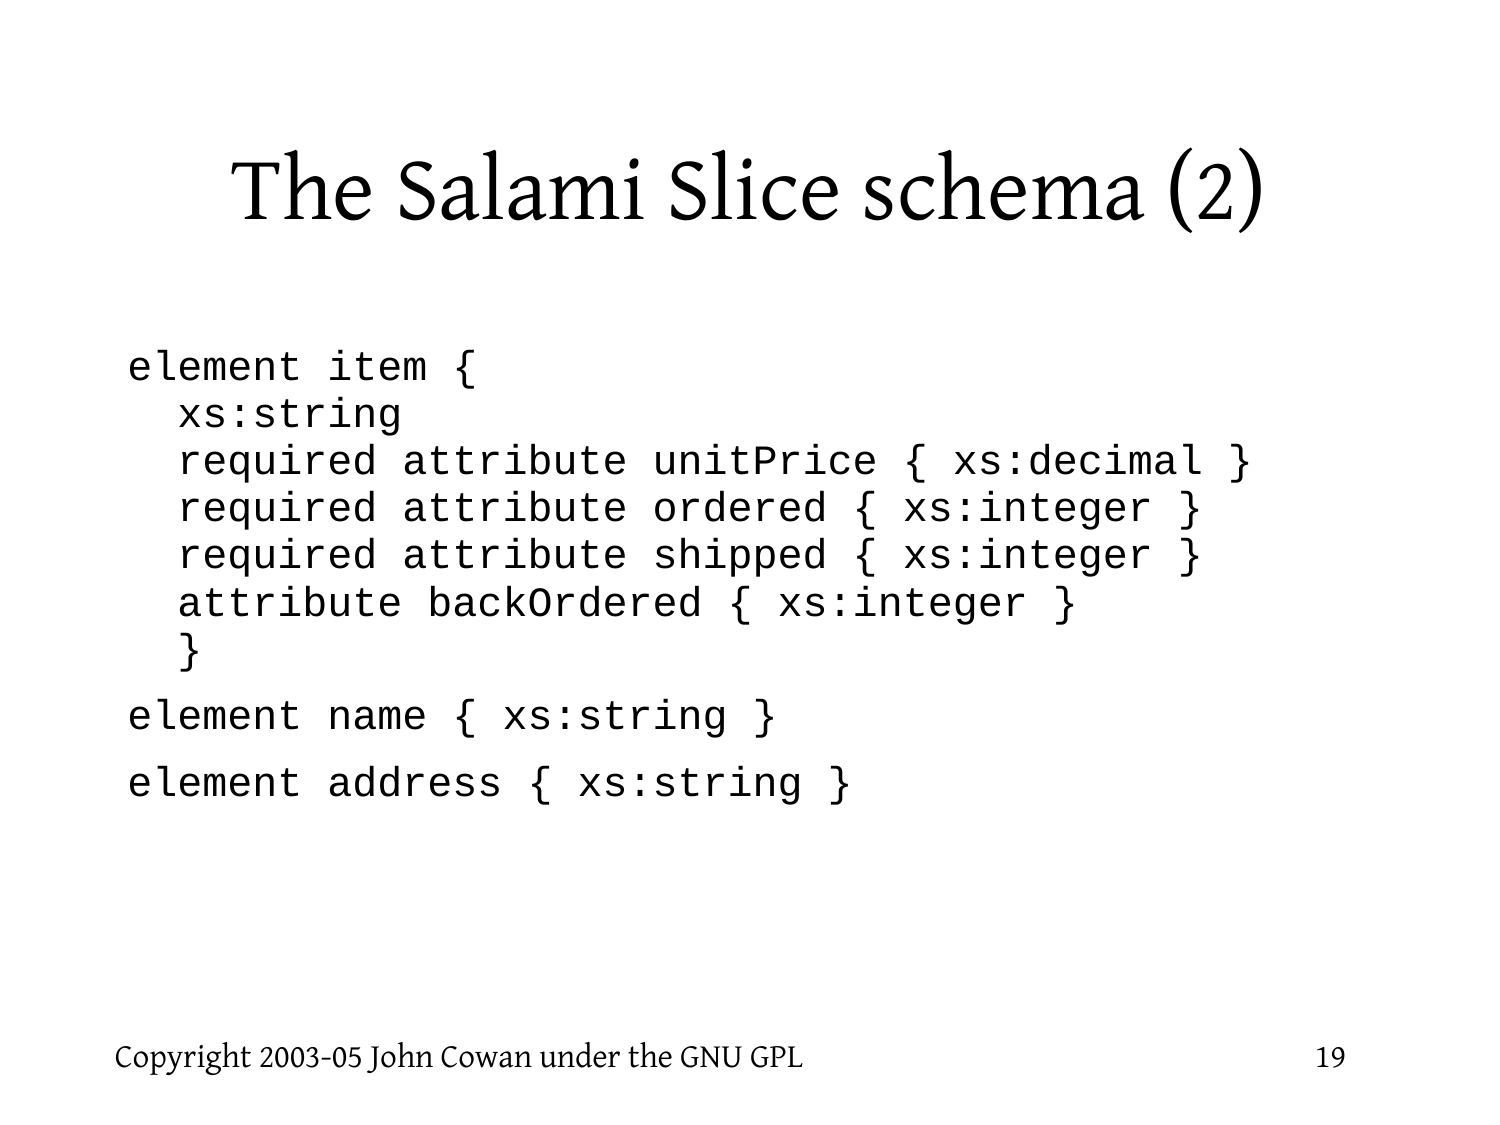

# The Salami Slice schema (2)
element item {
 xs:string
 required attribute unitPrice { xs:decimal }
 required attribute ordered { xs:integer }
 required attribute shipped { xs:integer }
 attribute backOrdered { xs:integer }
 }
element name { xs:string }
element address { xs:string }